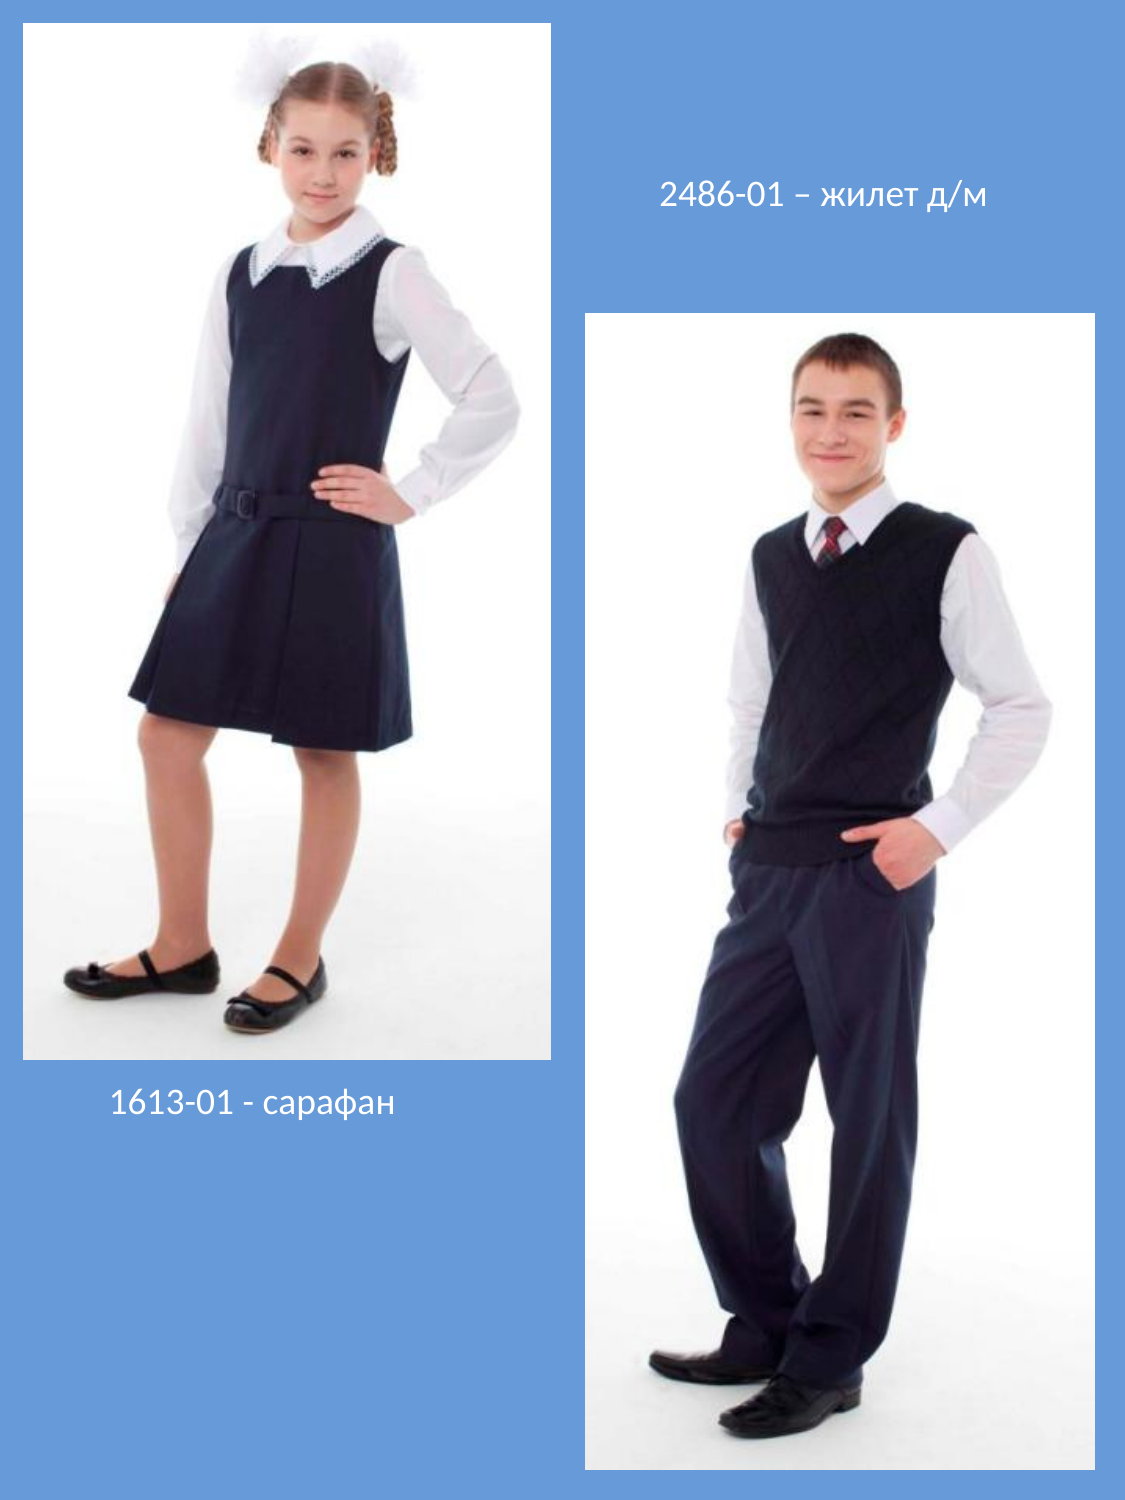

2486-01 – жилет д/м
1613-01 - сарафан